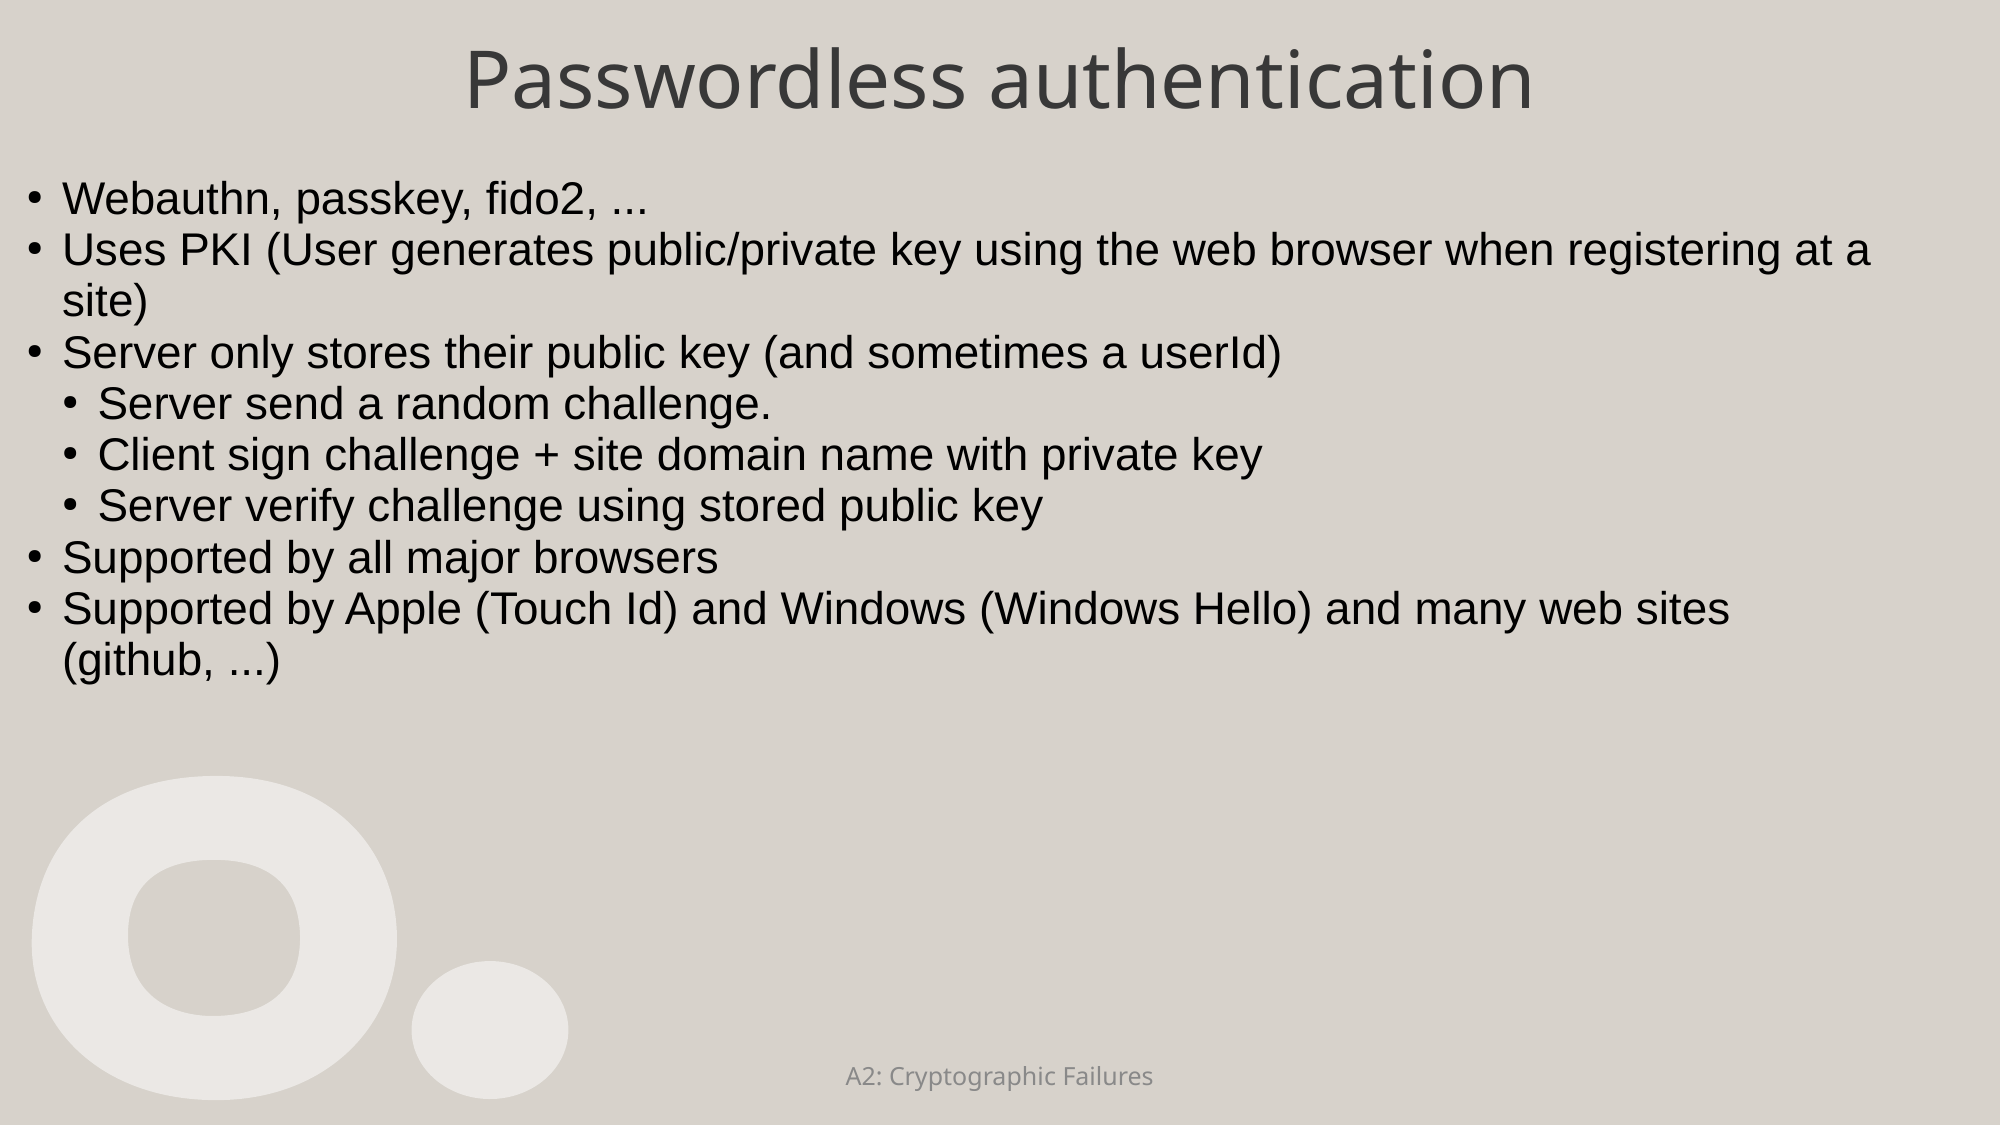

# Passwordless authentication
Webauthn, passkey, fido2, ...
Uses PKI (User generates public/private key using the web browser when registering at a site)
Server only stores their public key (and sometimes a userId)
Server send a random challenge.
Client sign challenge + site domain name with private key
Server verify challenge using stored public key
Supported by all major browsers
Supported by Apple (Touch Id) and Windows (Windows Hello) and many web sites (github, ...)
A2: Cryptographic Failures